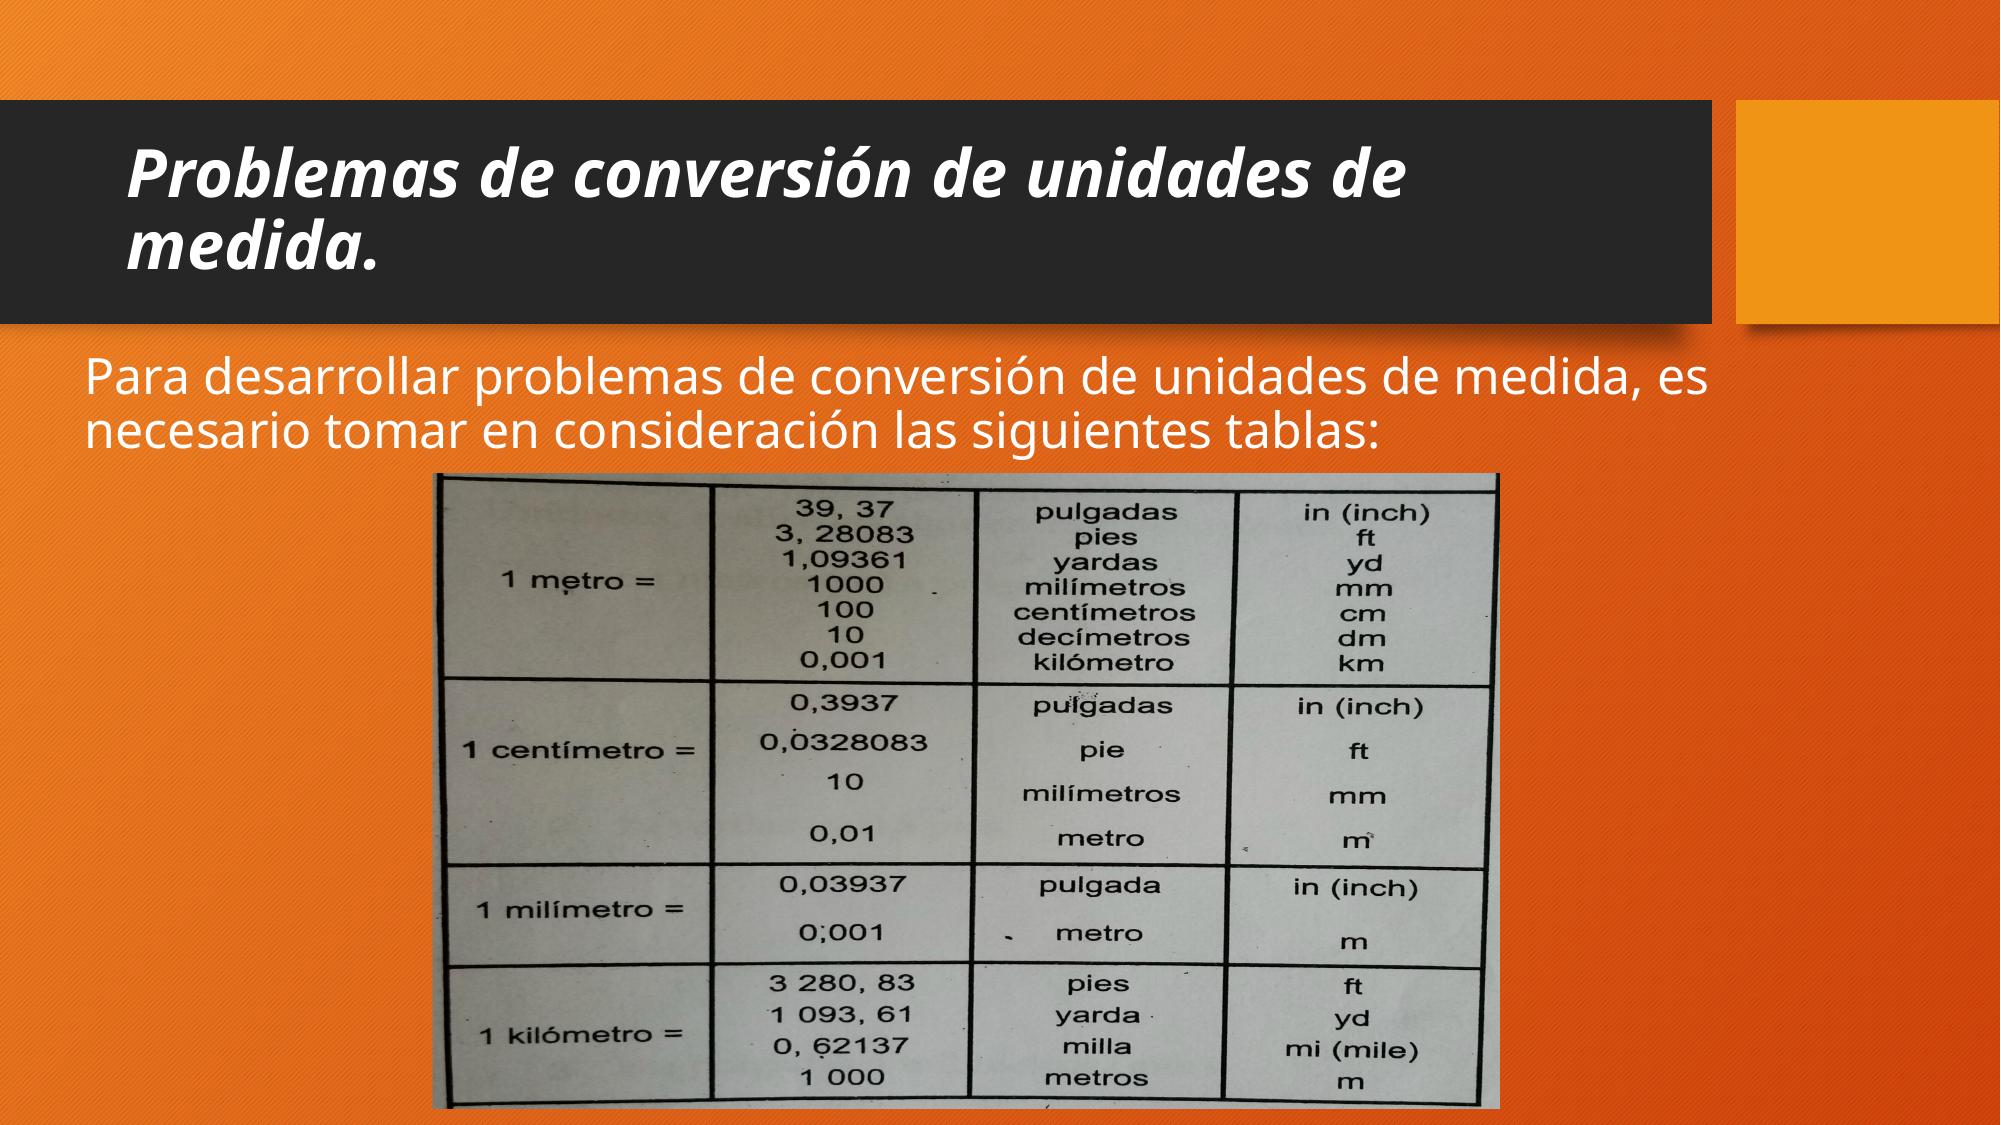

# Problemas de conversión de unidades de medida.
Para desarrollar problemas de conversión de unidades de medida, es necesario tomar en consideración las siguientes tablas: